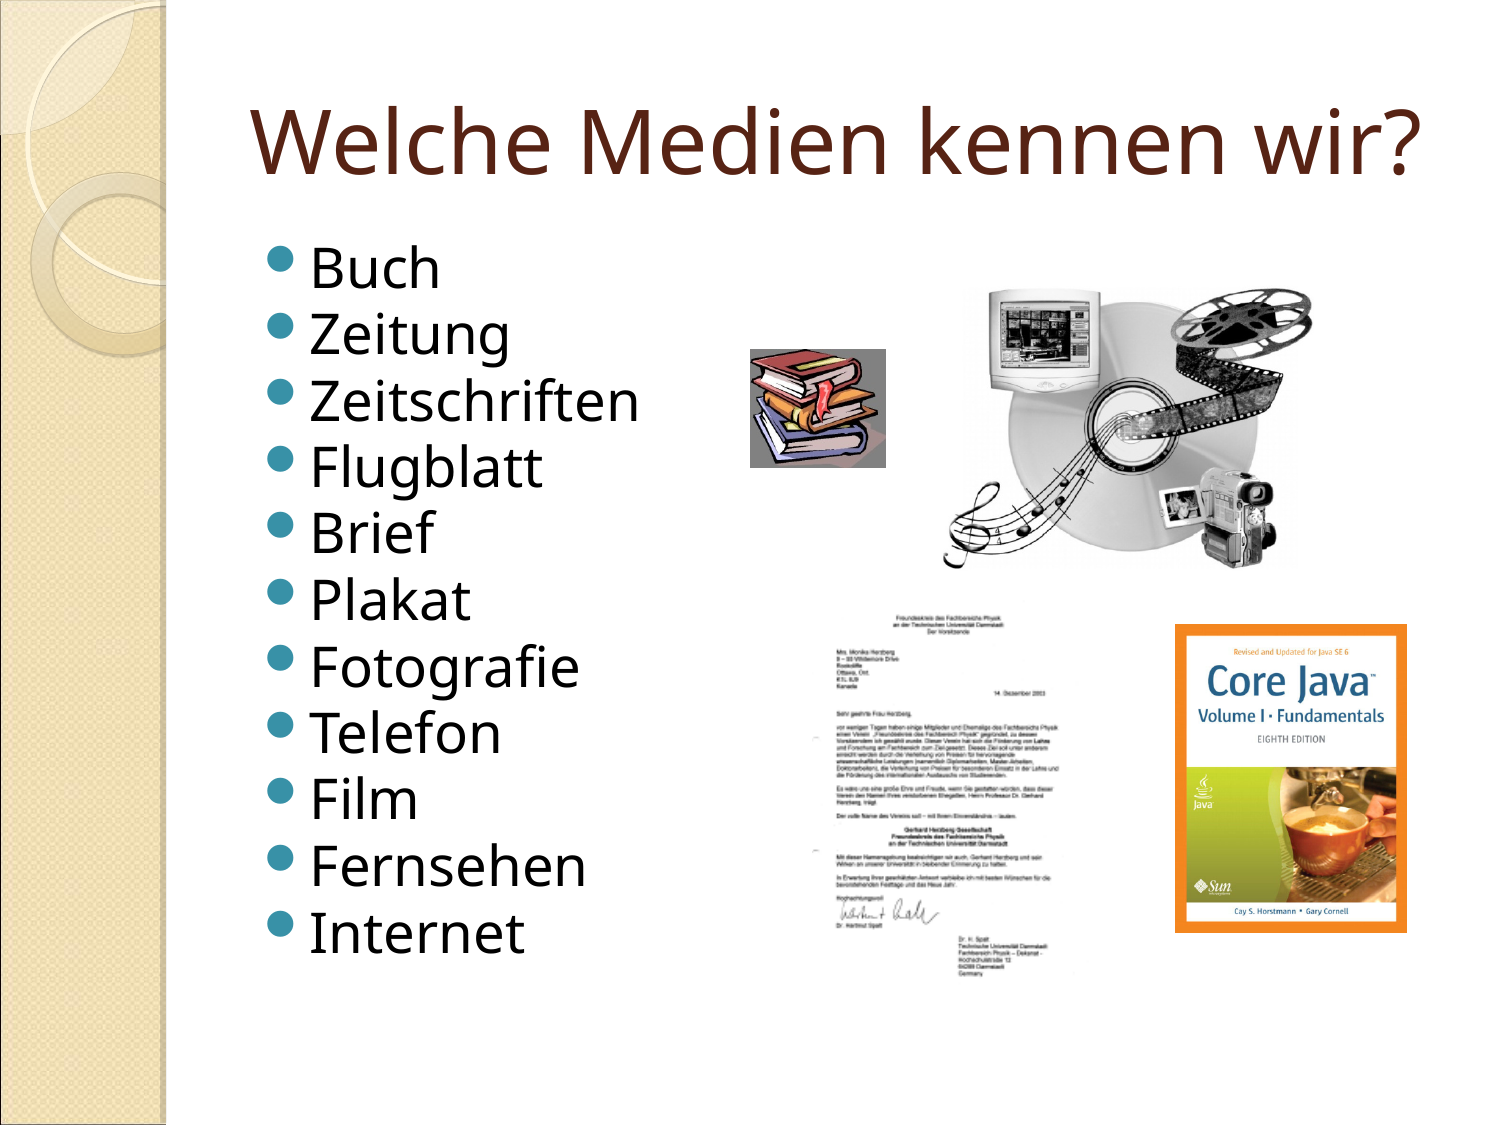

Welche Medien kennen wir?
Buch
Zeitung
Zeitschriften
Flugblatt
Brief
Plakat
Fotografie
Telefon
Film
Fernsehen
Internet